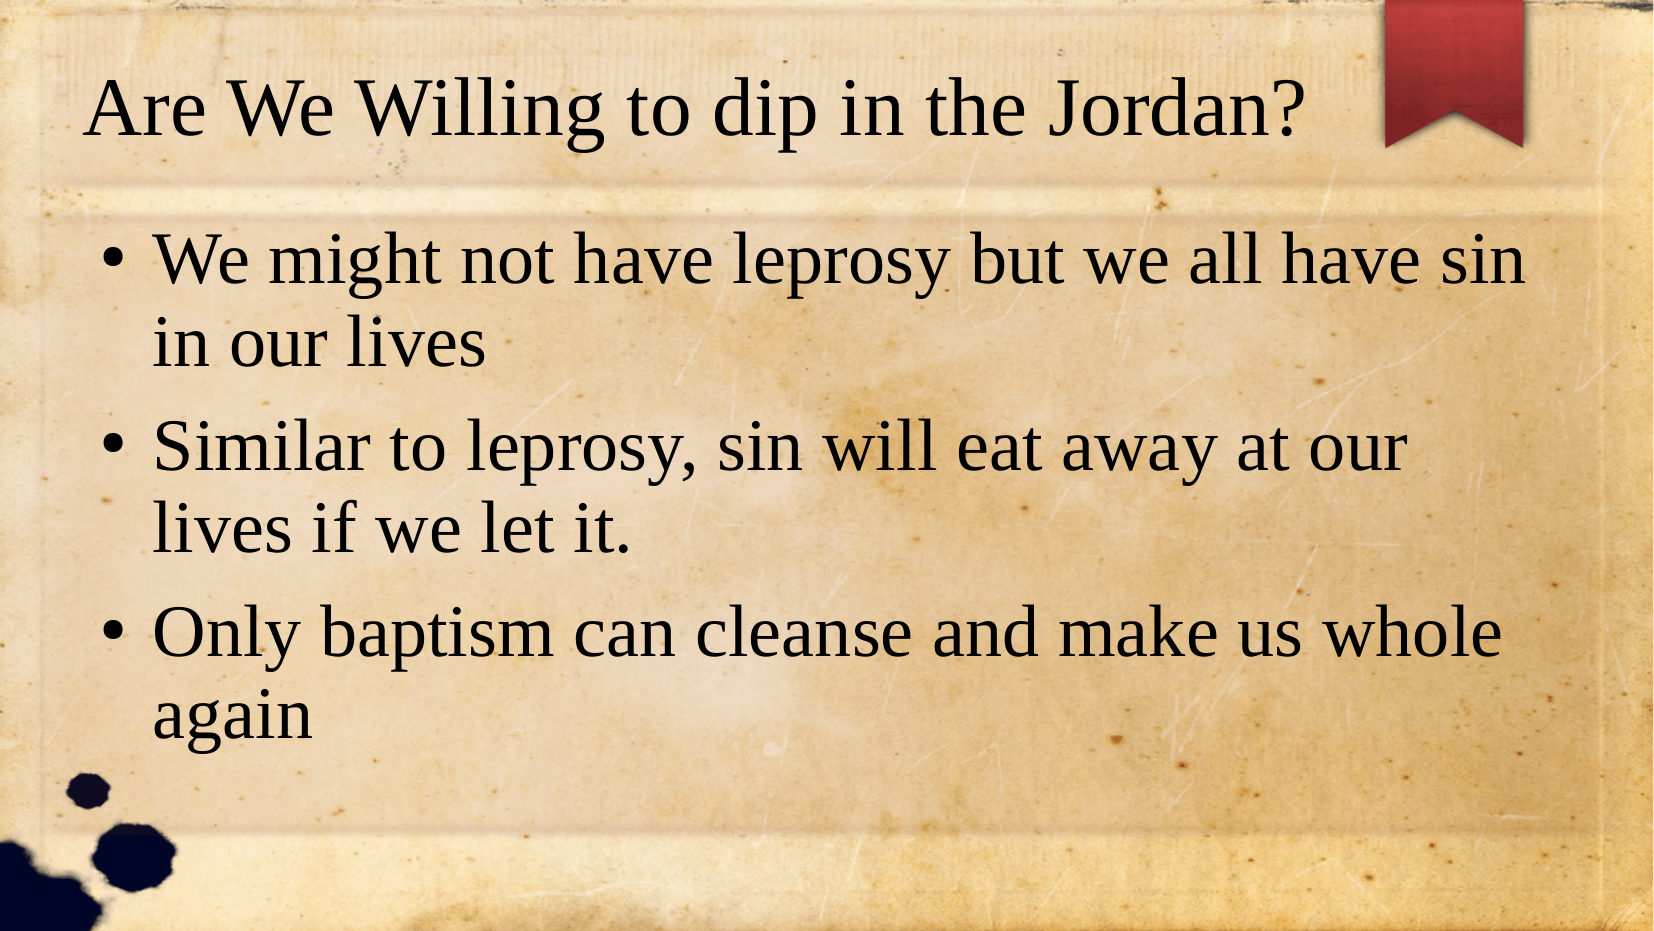

# Are We Willing to dip in the Jordan?
We might not have leprosy but we all have sin in our lives
Similar to leprosy, sin will eat away at our lives if we let it.
Only baptism can cleanse and make us whole again